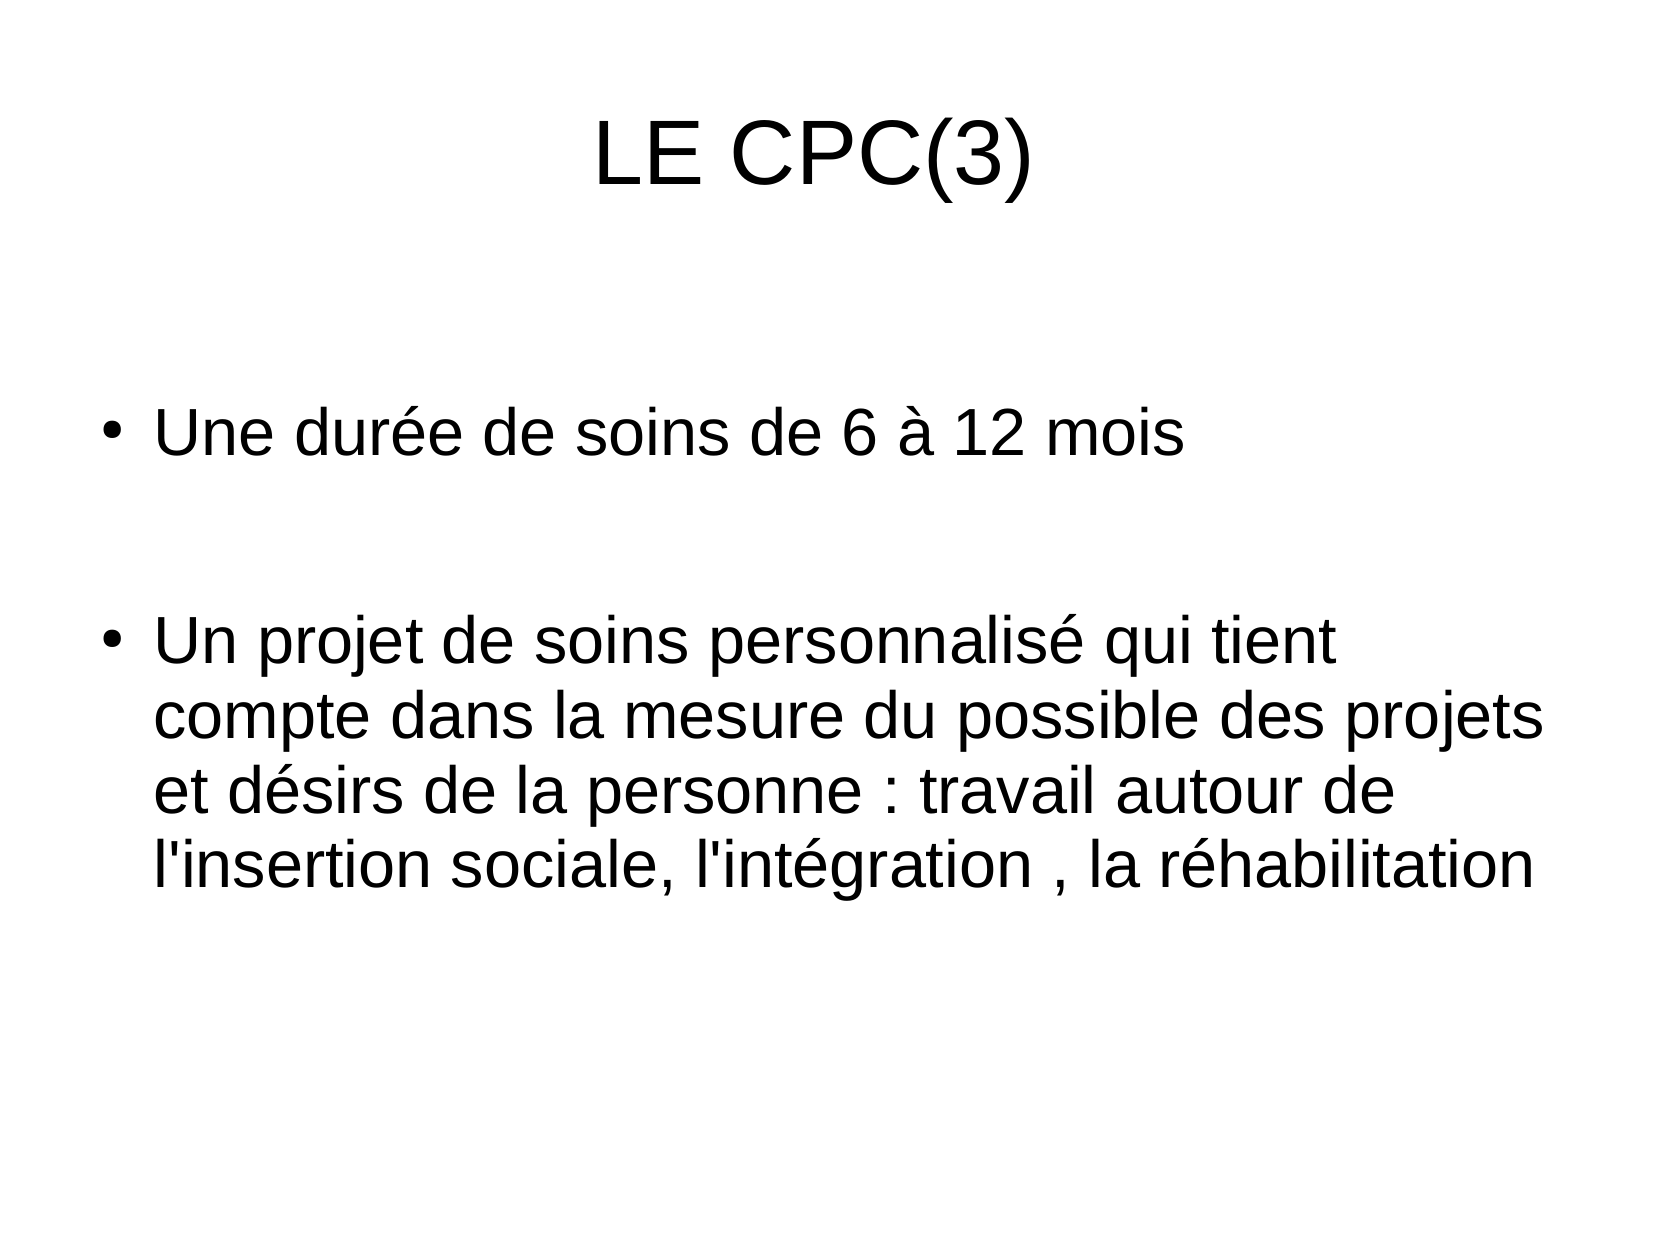

# LE CPC(3)
Une durée de soins de 6 à 12 mois
Un projet de soins personnalisé qui tient compte dans la mesure du possible des projets et désirs de la personne : travail autour de l'insertion sociale, l'intégration , la réhabilitation